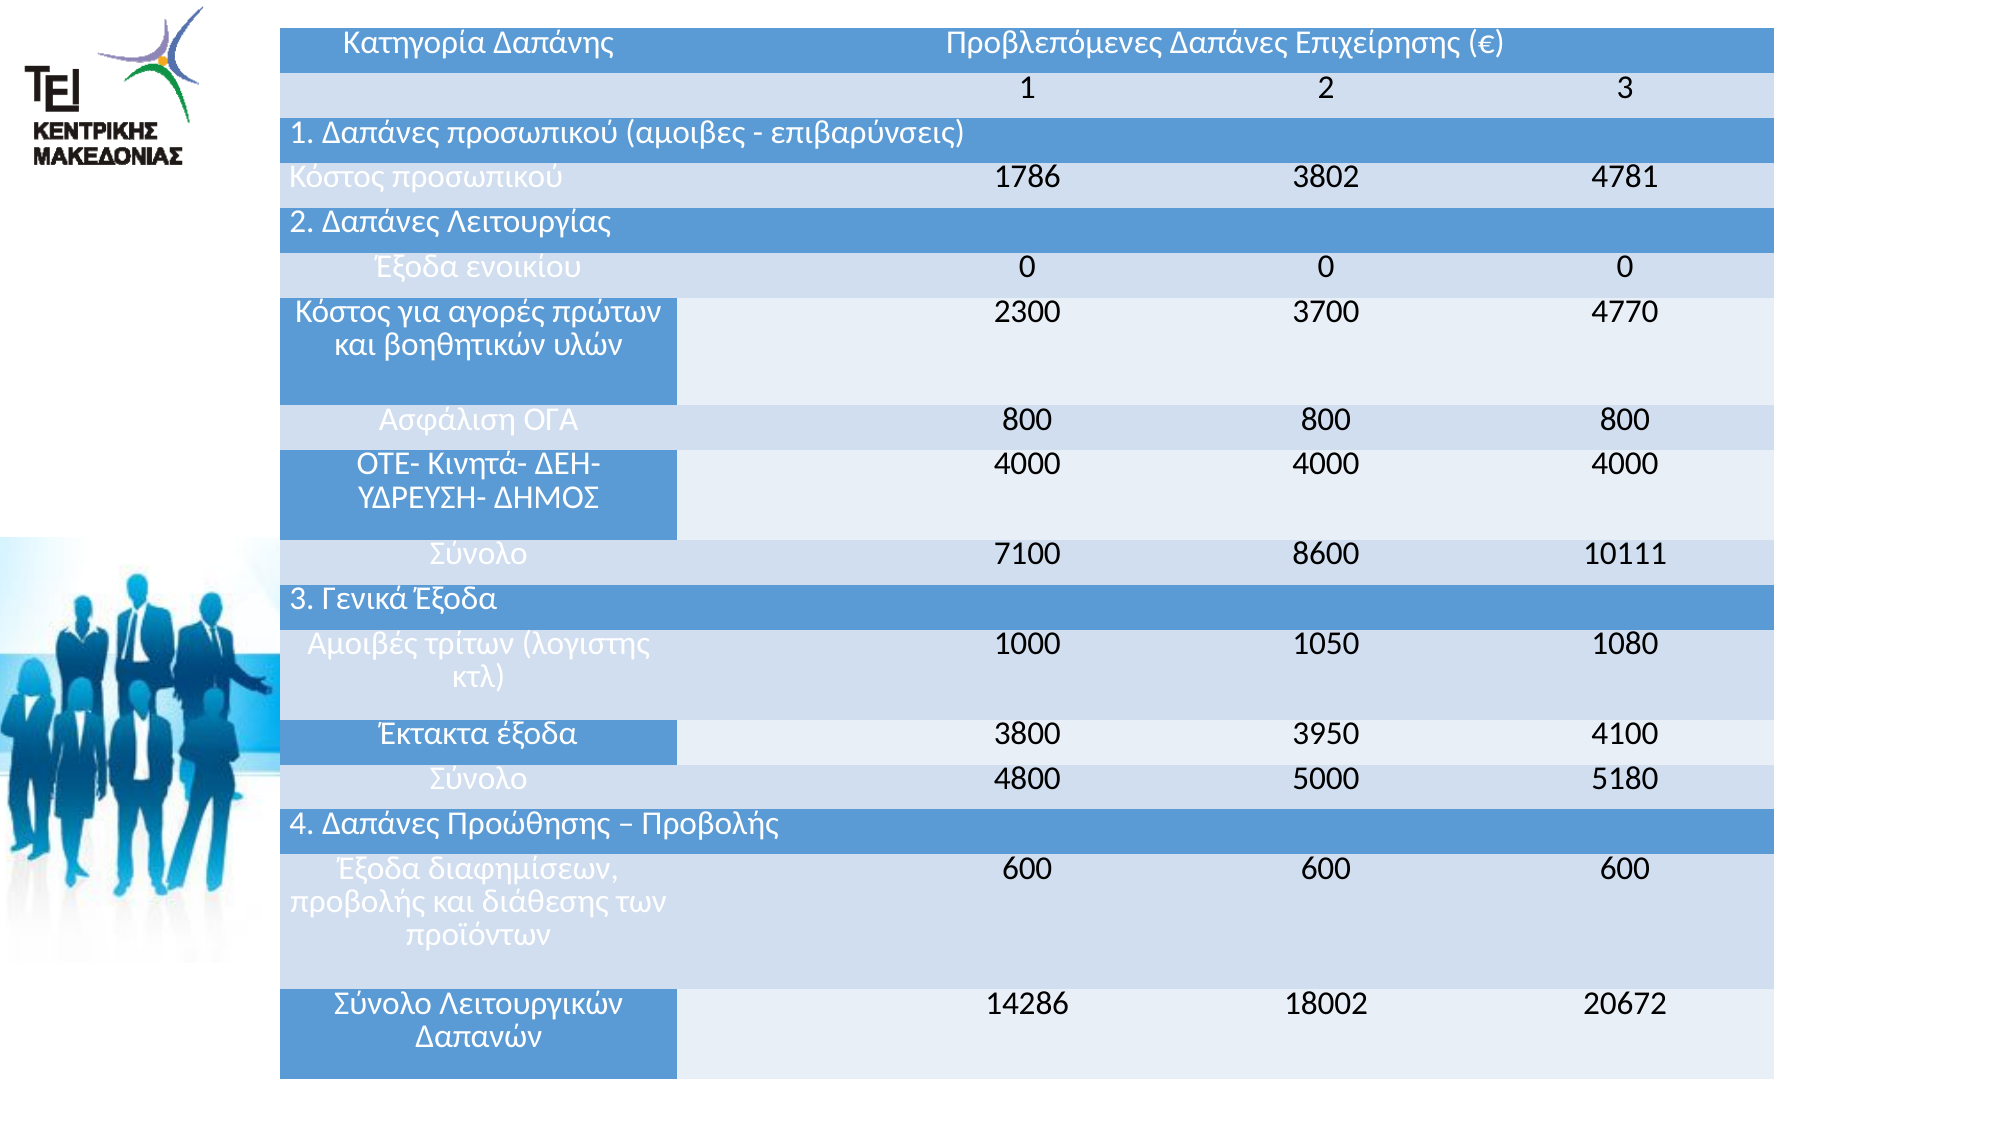

| Κατηγορία Δαπάνης | Προβλεπόμενες Δαπάνες Επιχείρησης (€) | | | |
| --- | --- | --- | --- | --- |
| | | 1 | 2 | 3 |
| 1. Δαπάνες προσωπικού (αμοιβες - επιβαρύνσεις) | | | | |
| Κόστος προσωπικού | | 1786 | 3802 | 4781 |
| 2. Δαπάνες Λειτουργίας | | | | |
| Έξοδα ενοικίου | | 0 | 0 | 0 |
| Κόστος για αγορές πρώτων και βοηθητικών υλών | | 2300 | 3700 | 4770 |
| Ασφάλιση ΟΓΑ | | 800 | 800 | 800 |
| ΟΤΕ- Κινητά- ΔΕΗ- ΥΔΡΕΥΣΗ- ΔΗΜΟΣ | | 4000 | 4000 | 4000 |
| Σύνολο | | 7100 | 8600 | 10111 |
| 3. Γενικά Έξοδα | | | | |
| Αμοιβές τρίτων (λογιστης κτλ) | | 1000 | 1050 | 1080 |
| Έκτακτα έξοδα | | 3800 | 3950 | 4100 |
| Σύνολο | | 4800 | 5000 | 5180 |
| 4. Δαπάνες Προώθησης – Προβολής | | | | |
| Έξοδα διαφημίσεων, προβολής και διάθεσης των προϊόντων | | 600 | 600 | 600 |
| Σύνολο Λειτουργικών Δαπανών | | 14286 | 18002 | 20672 |